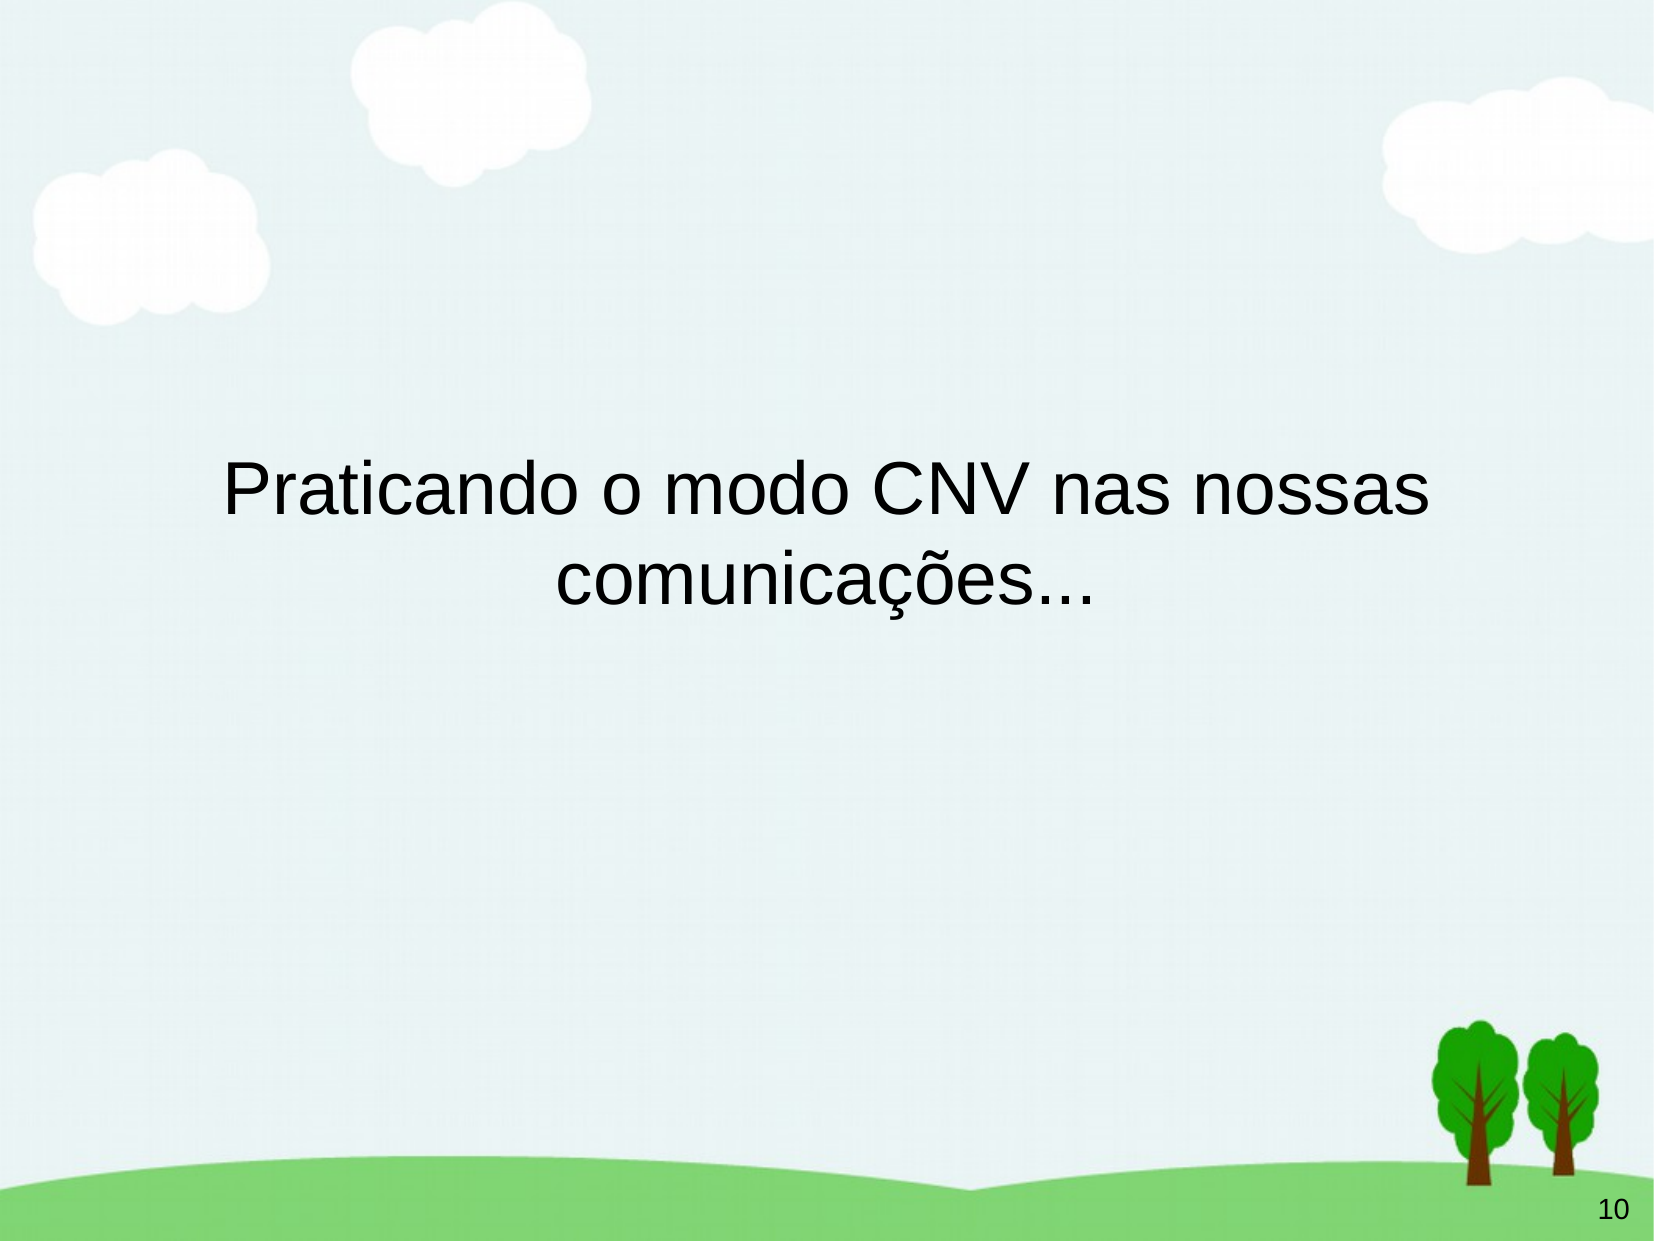

# Praticando o modo CNV nas nossas comunicações...
10